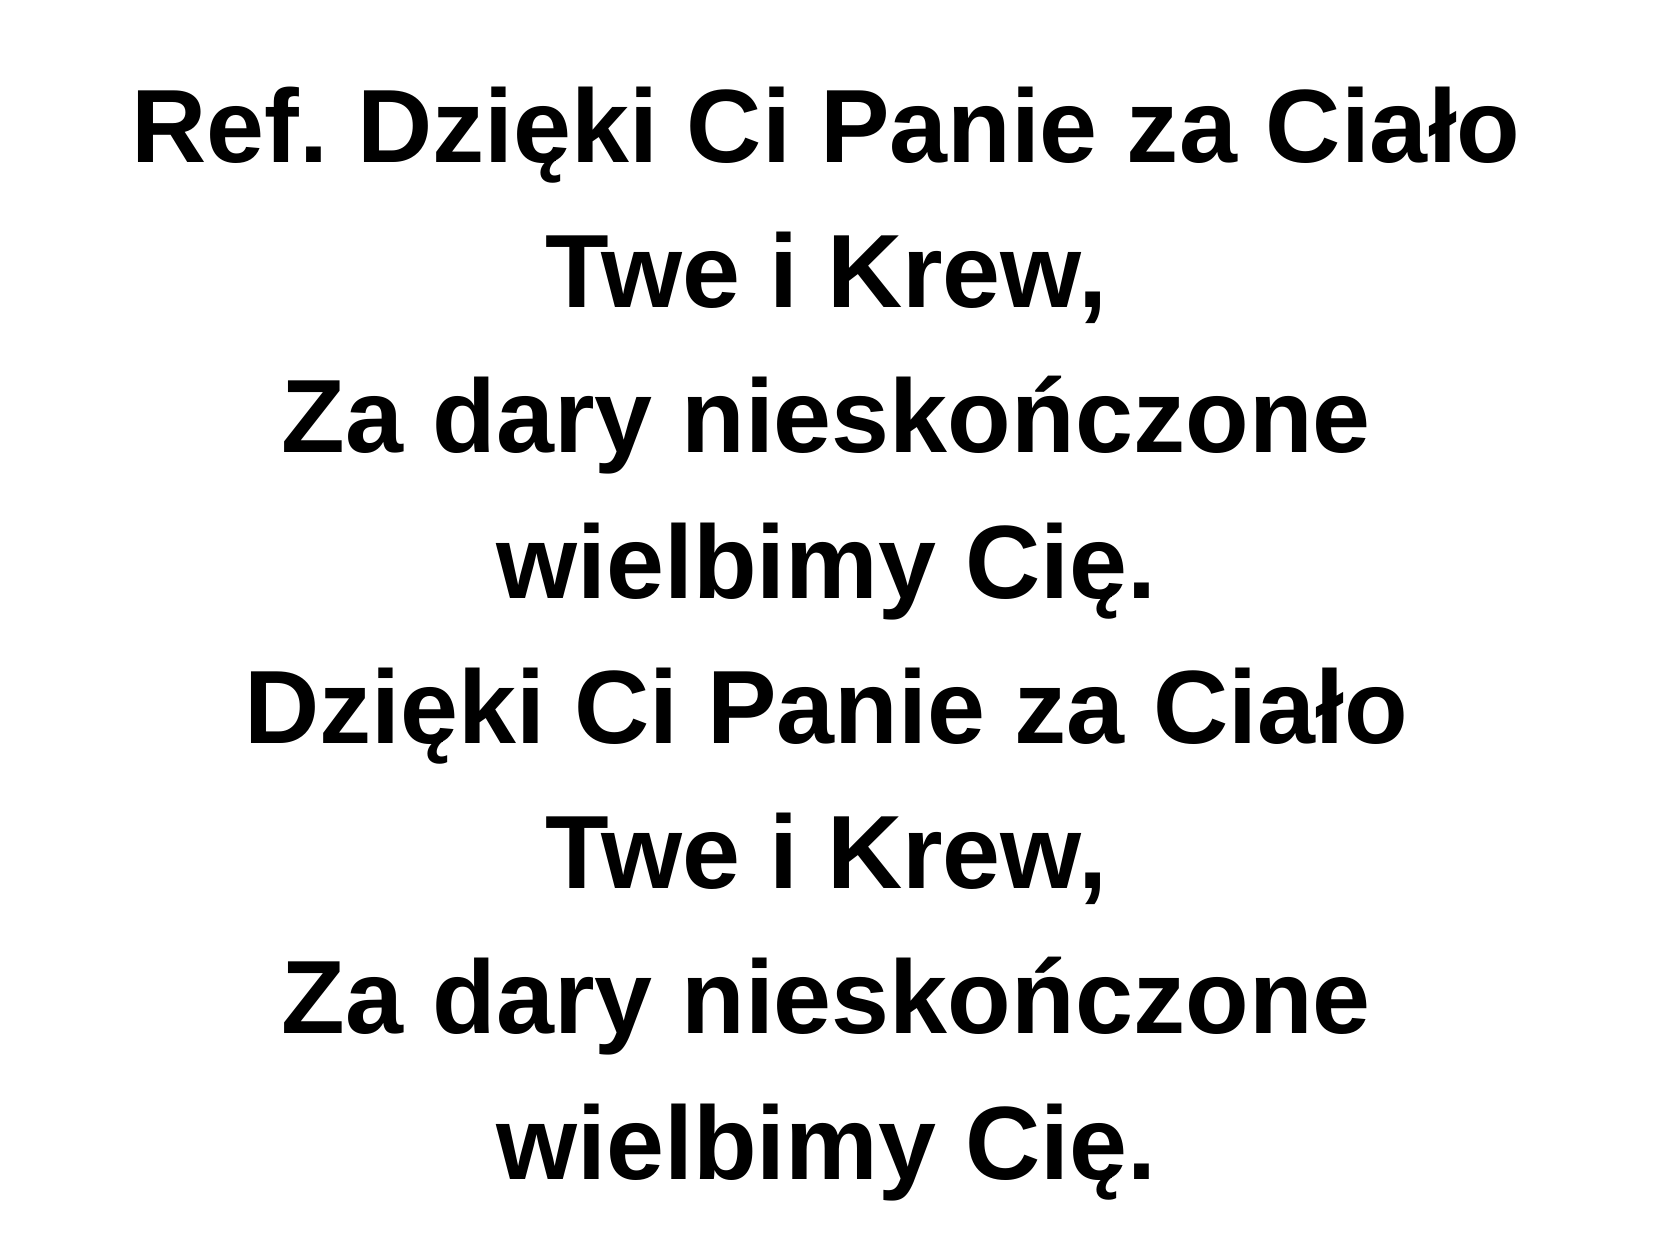

# Ref. Dzięki Ci Panie za Ciało
Twe i Krew,
Za dary nieskończone
wielbimy Cię.
Dzięki Ci Panie za Ciało
Twe i Krew,
Za dary nieskończone
wielbimy Cię.